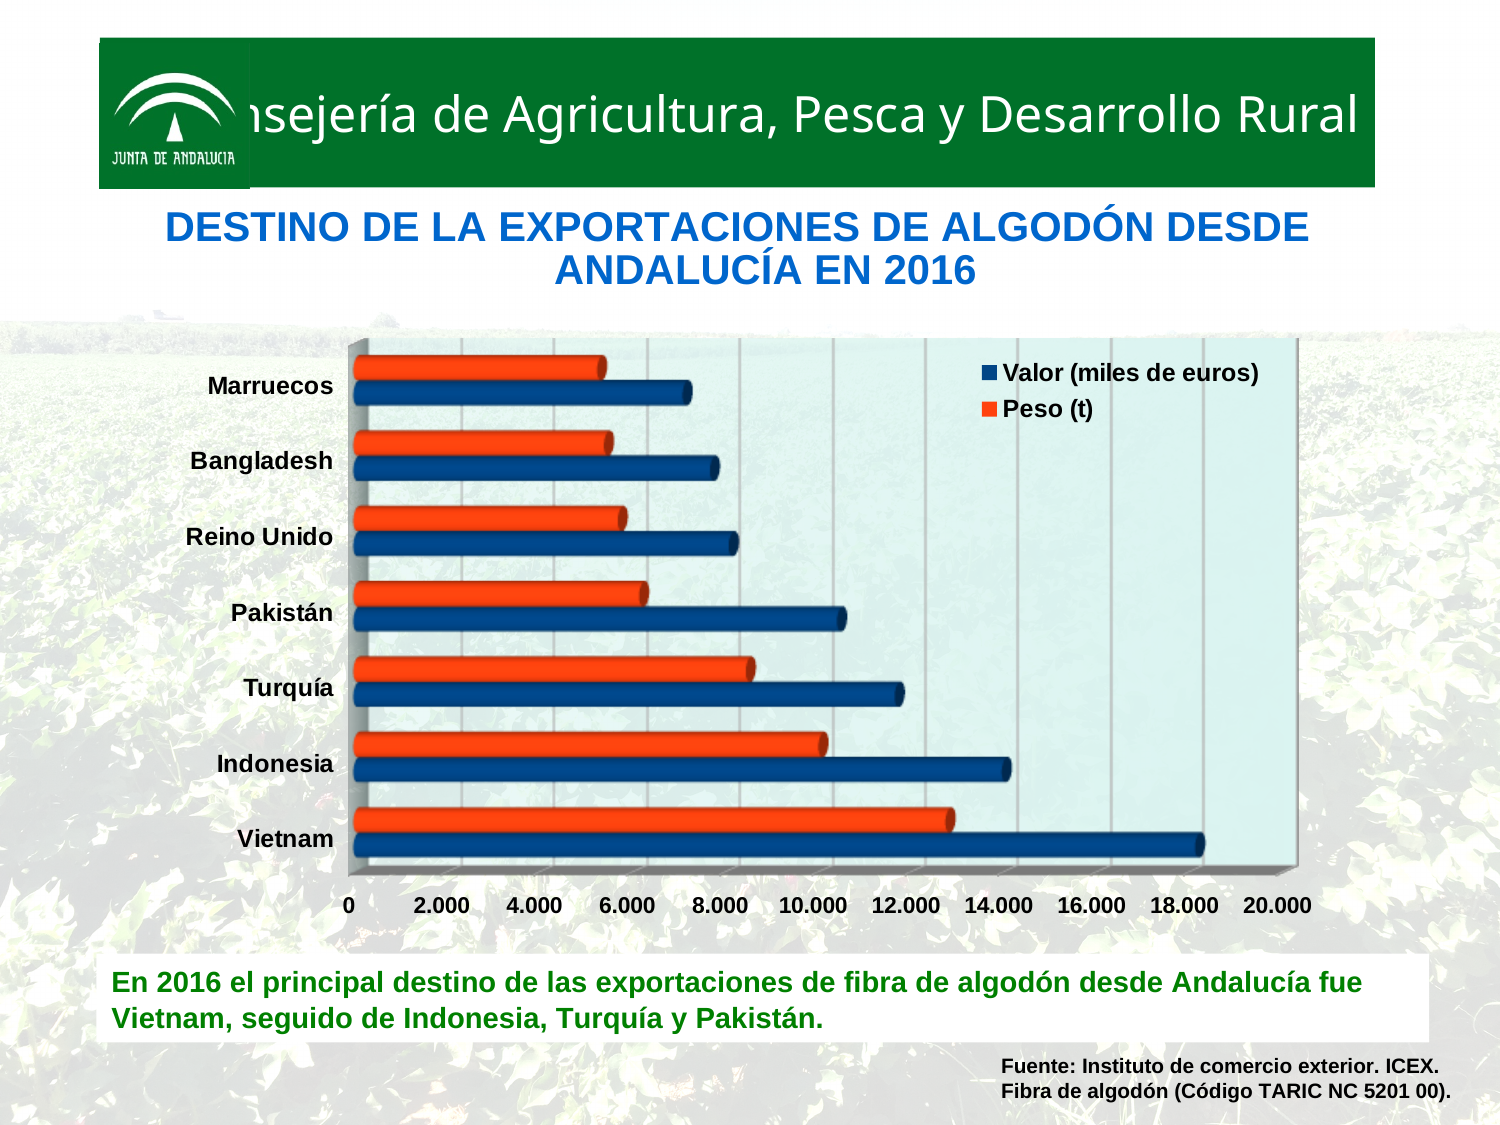

# Consejería de Agricultura, Pesca y Desarrollo Rural
DESTINO DE LA EXPORTACIONES DE ALGODÓN DESDE ANDALUCÍA EN 2016
En 2016 el principal destino de las exportaciones de fibra de algodón desde Andalucía fue Vietnam, seguido de Indonesia, Turquía y Pakistán.
Fuente: Instituto de comercio exterior. ICEX.
Fibra de algodón (Código TARIC NC 5201 00).